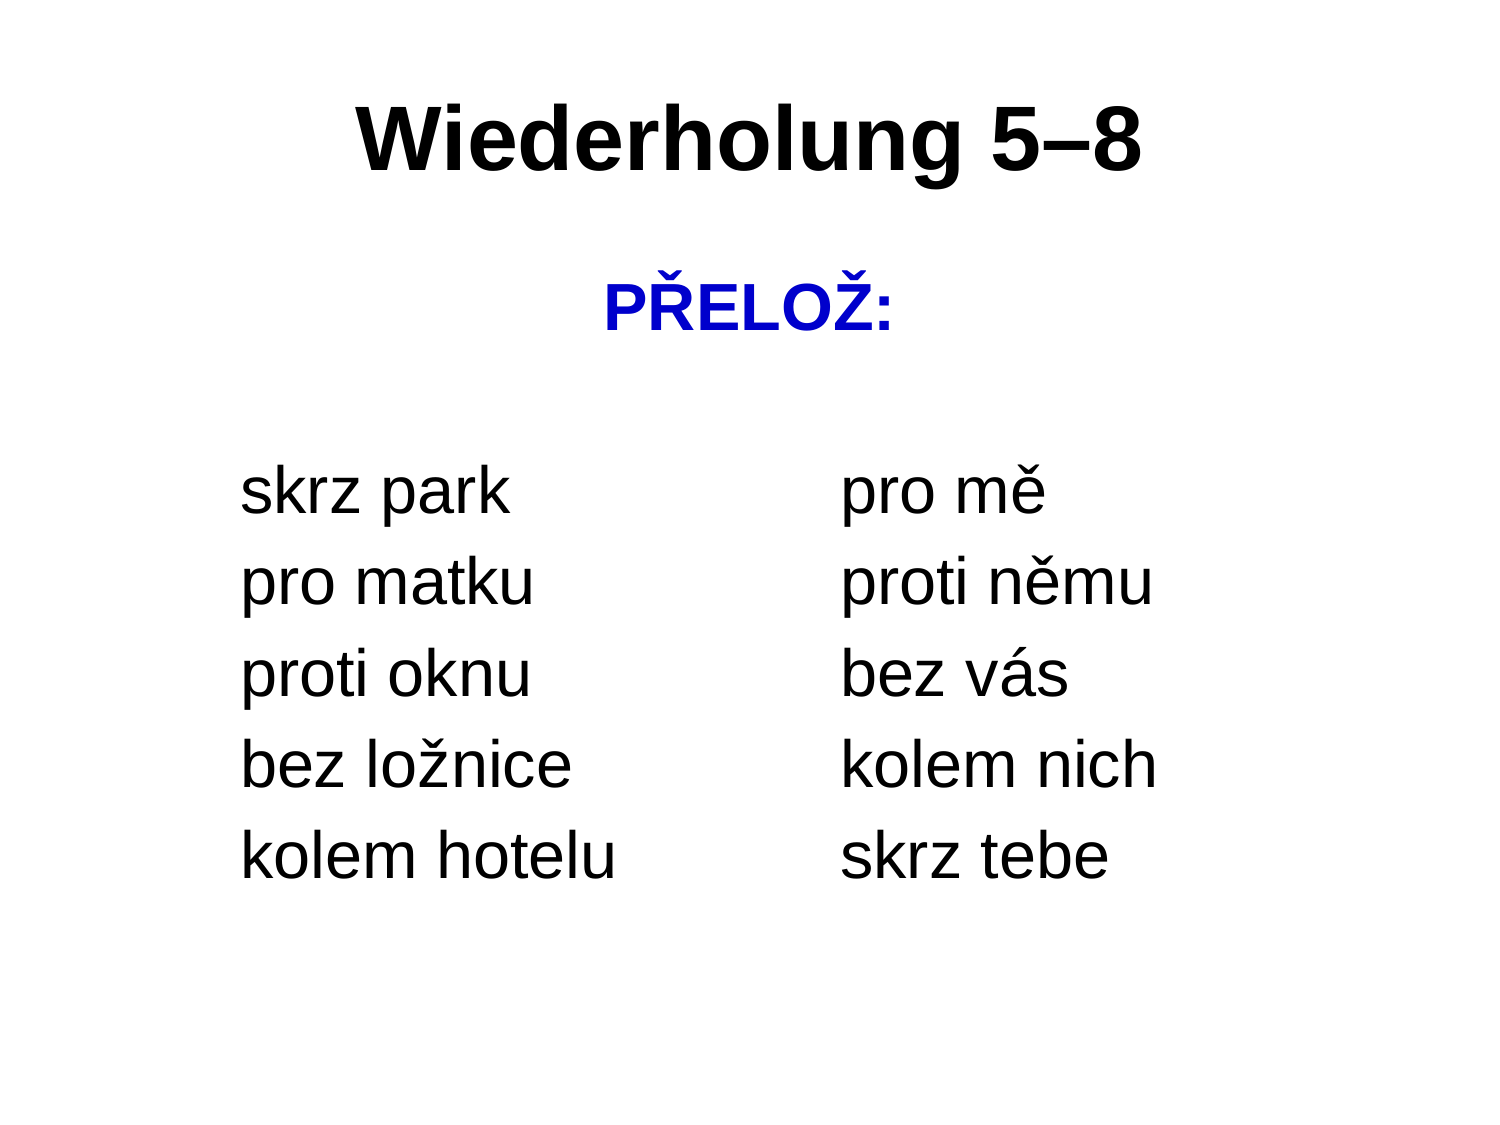

# Wiederholung 5–8
PŘELOŽ:
		skrz park			pro mě
		pro matku			proti němu
		proti oknu			bez vás
		bez ložnice		kolem nich
		kolem hotelu		skrz tebe